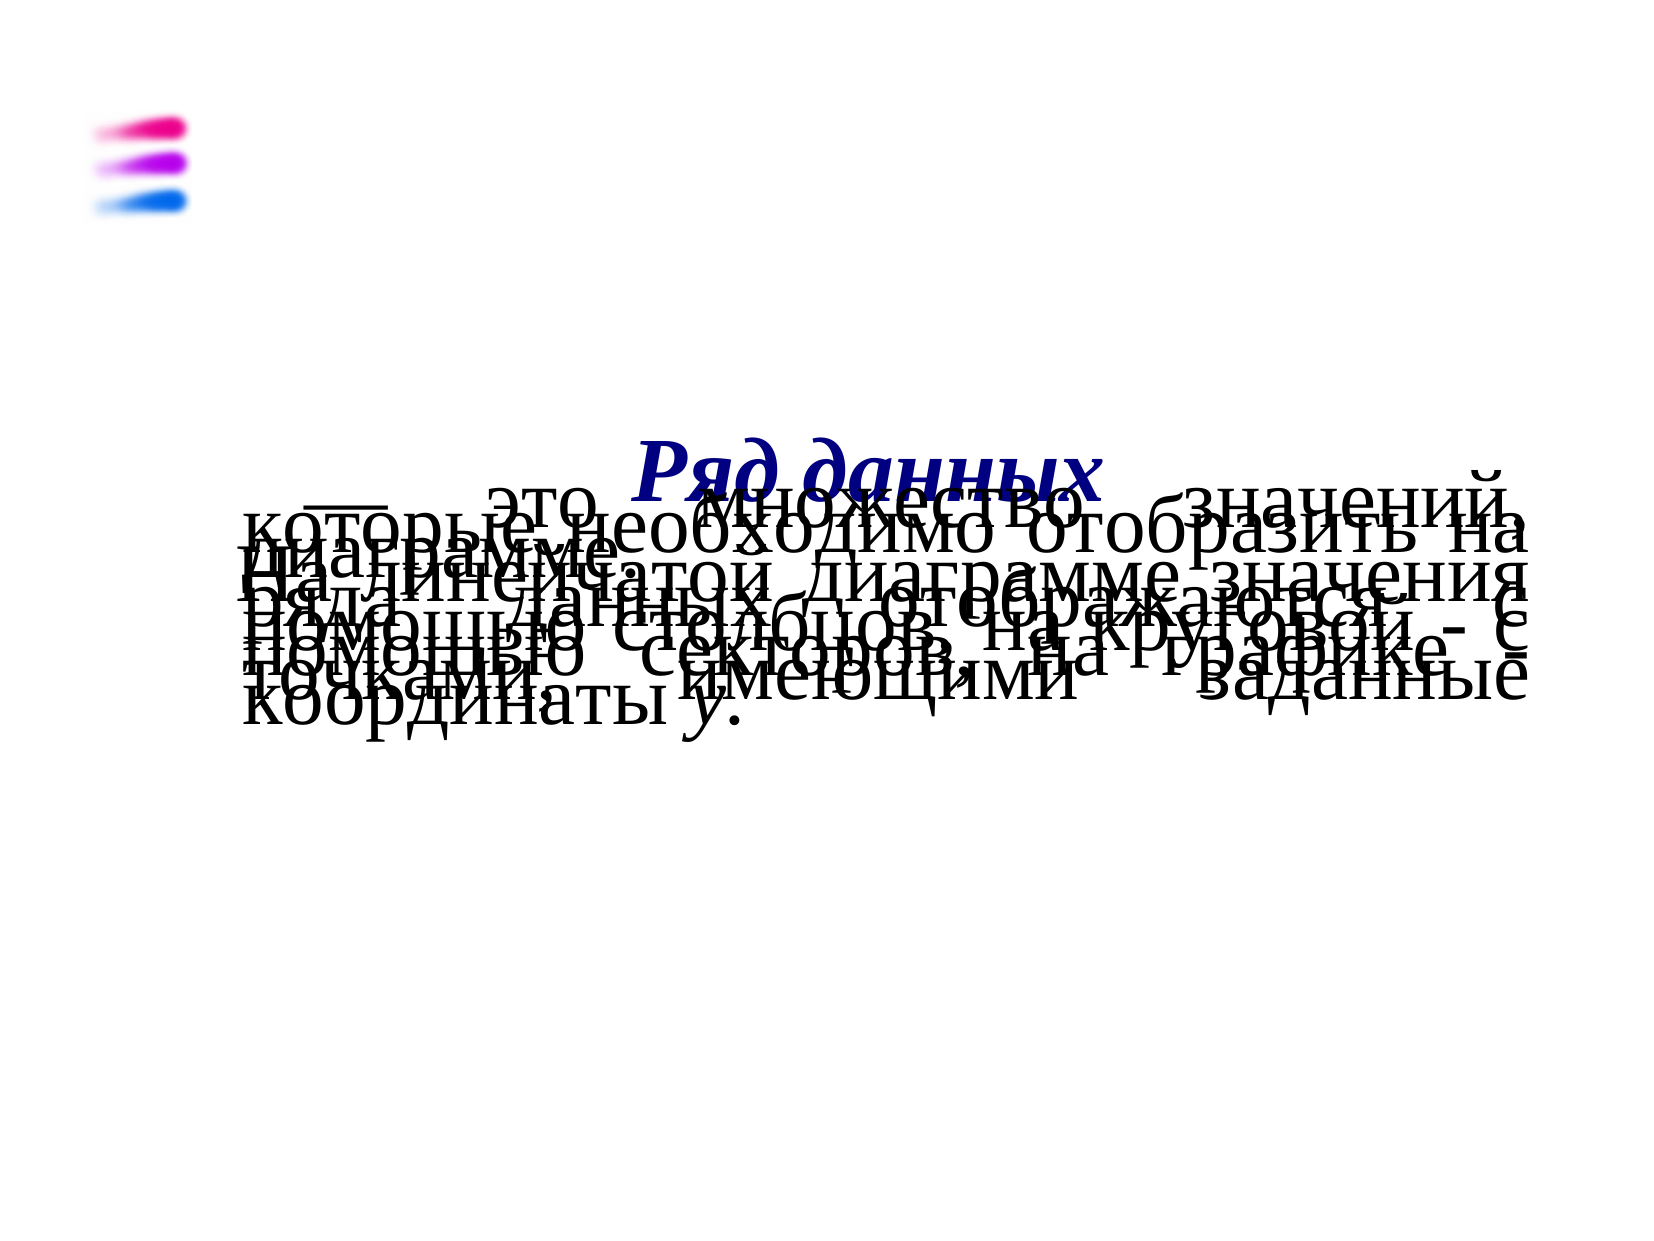

# Ряд данных
 — это множество значений, которые необходимо отобразить на диаграмме.
 На линейчатой диаграмме значения ряда данных отображаются с помощью столбцов, на круговой - с помощью секторов, на графике - точками, имеющими заданные координаты у.